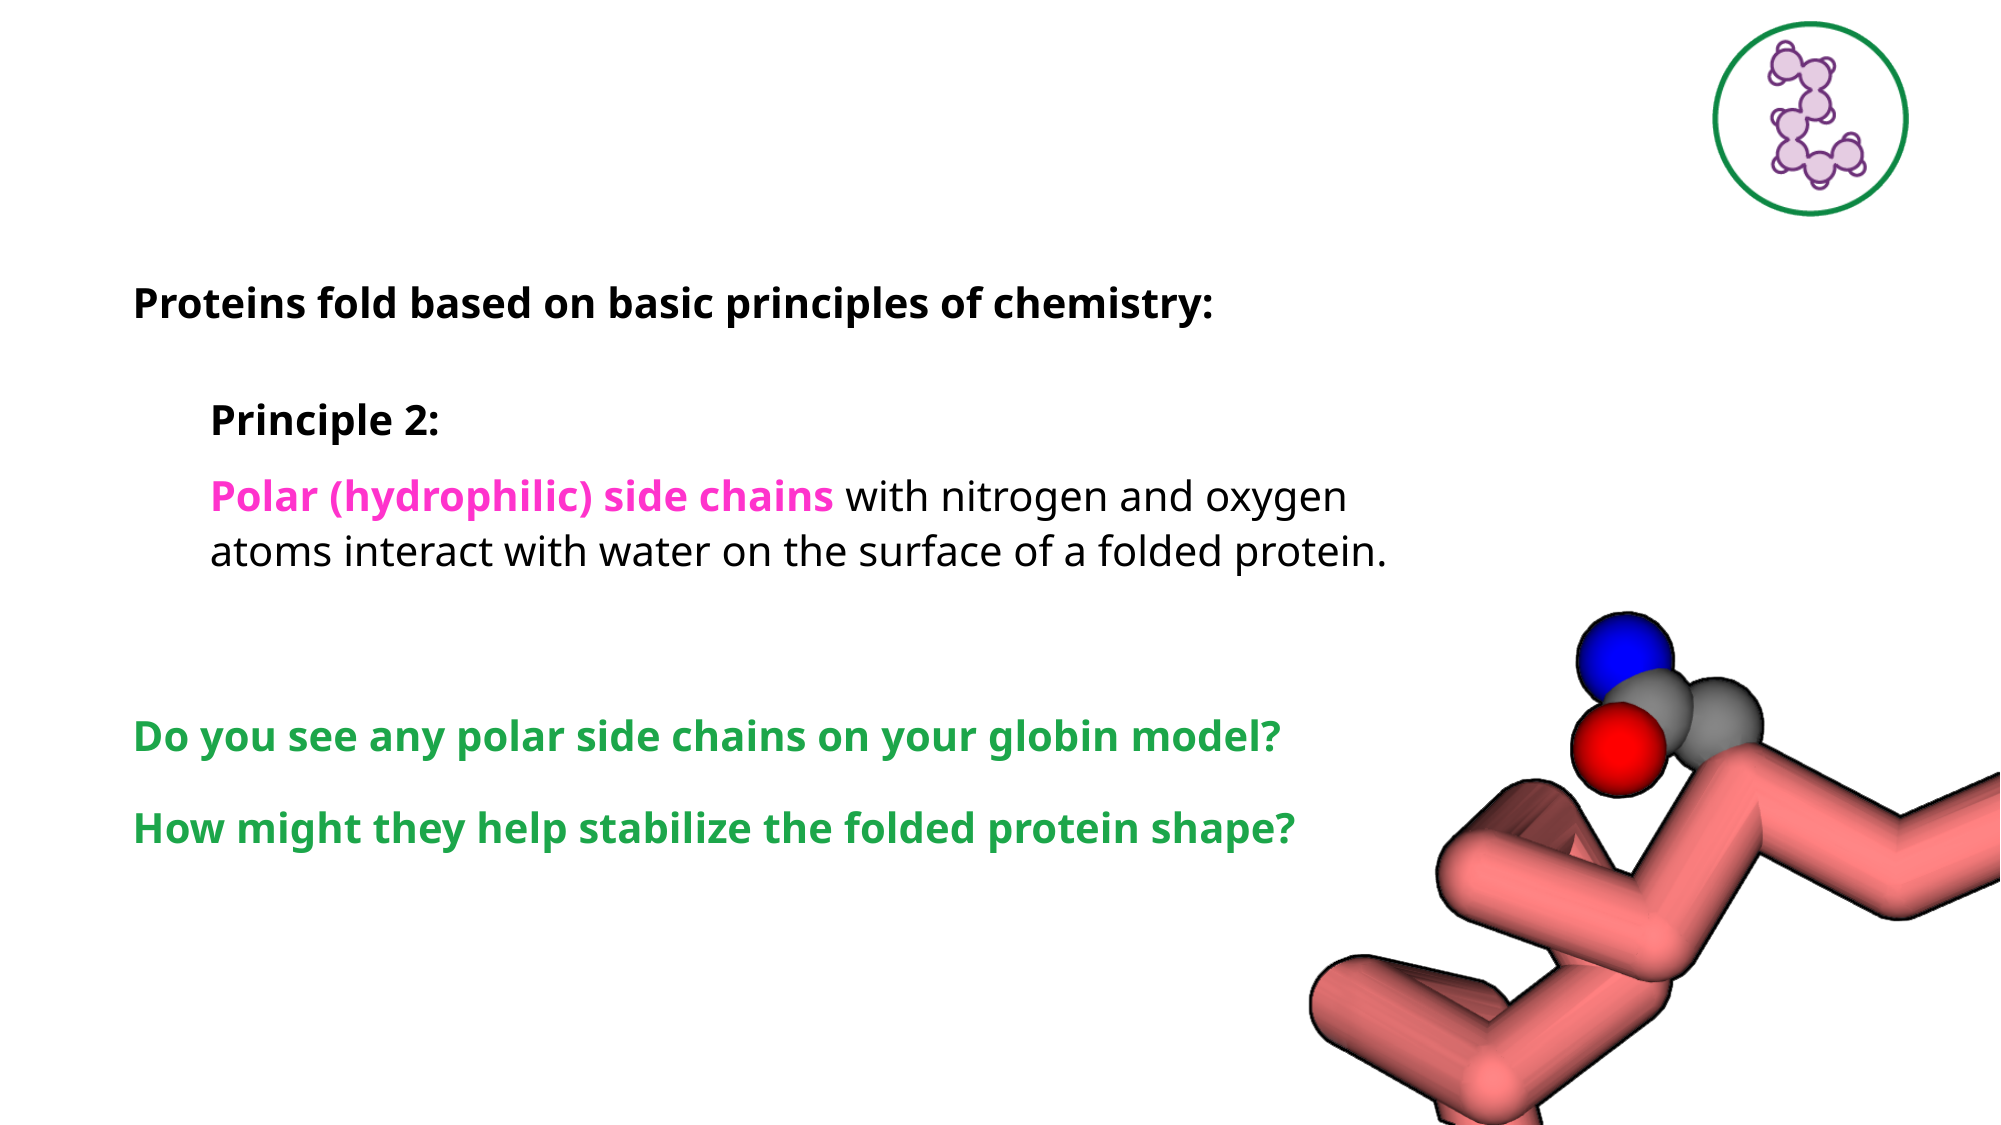

Tertiary Structure: Polar Interactions with Water
Proteins fold based on basic principles of chemistry:
Principle 2:
Polar (hydrophilic) side chains with nitrogen and oxygen atoms interact with water on the surface of a folded protein.
Do you see any polar side chains on your globin model?
How might they help stabilize the folded protein shape?